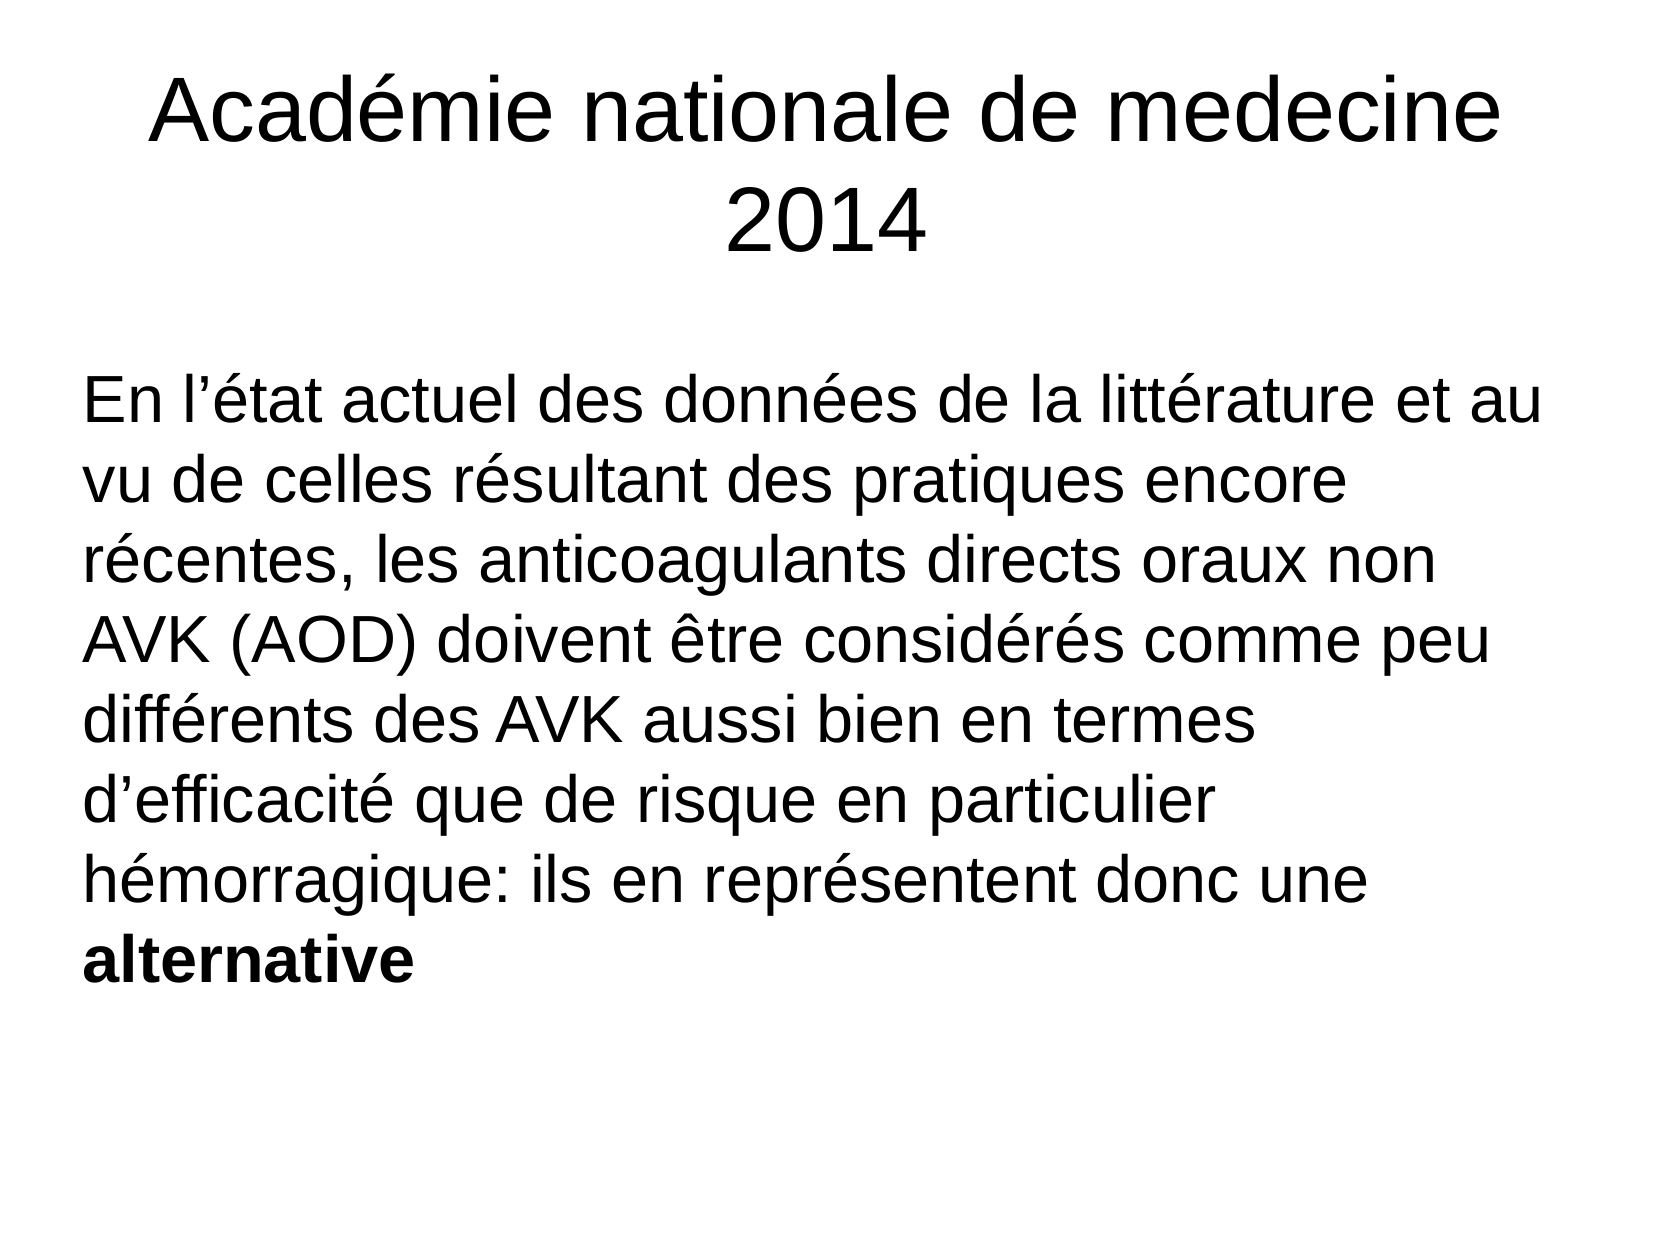

# Académie nationale de medecine 2014
En l’état actuel des données de la littérature et au vu de celles résultant des pratiques encore récentes, les anticoagulants directs oraux non AVK (AOD) doivent être considérés comme peu différents des AVK aussi bien en termes d’efficacité que de risque en particulier hémorragique: ils en représentent donc une alternative